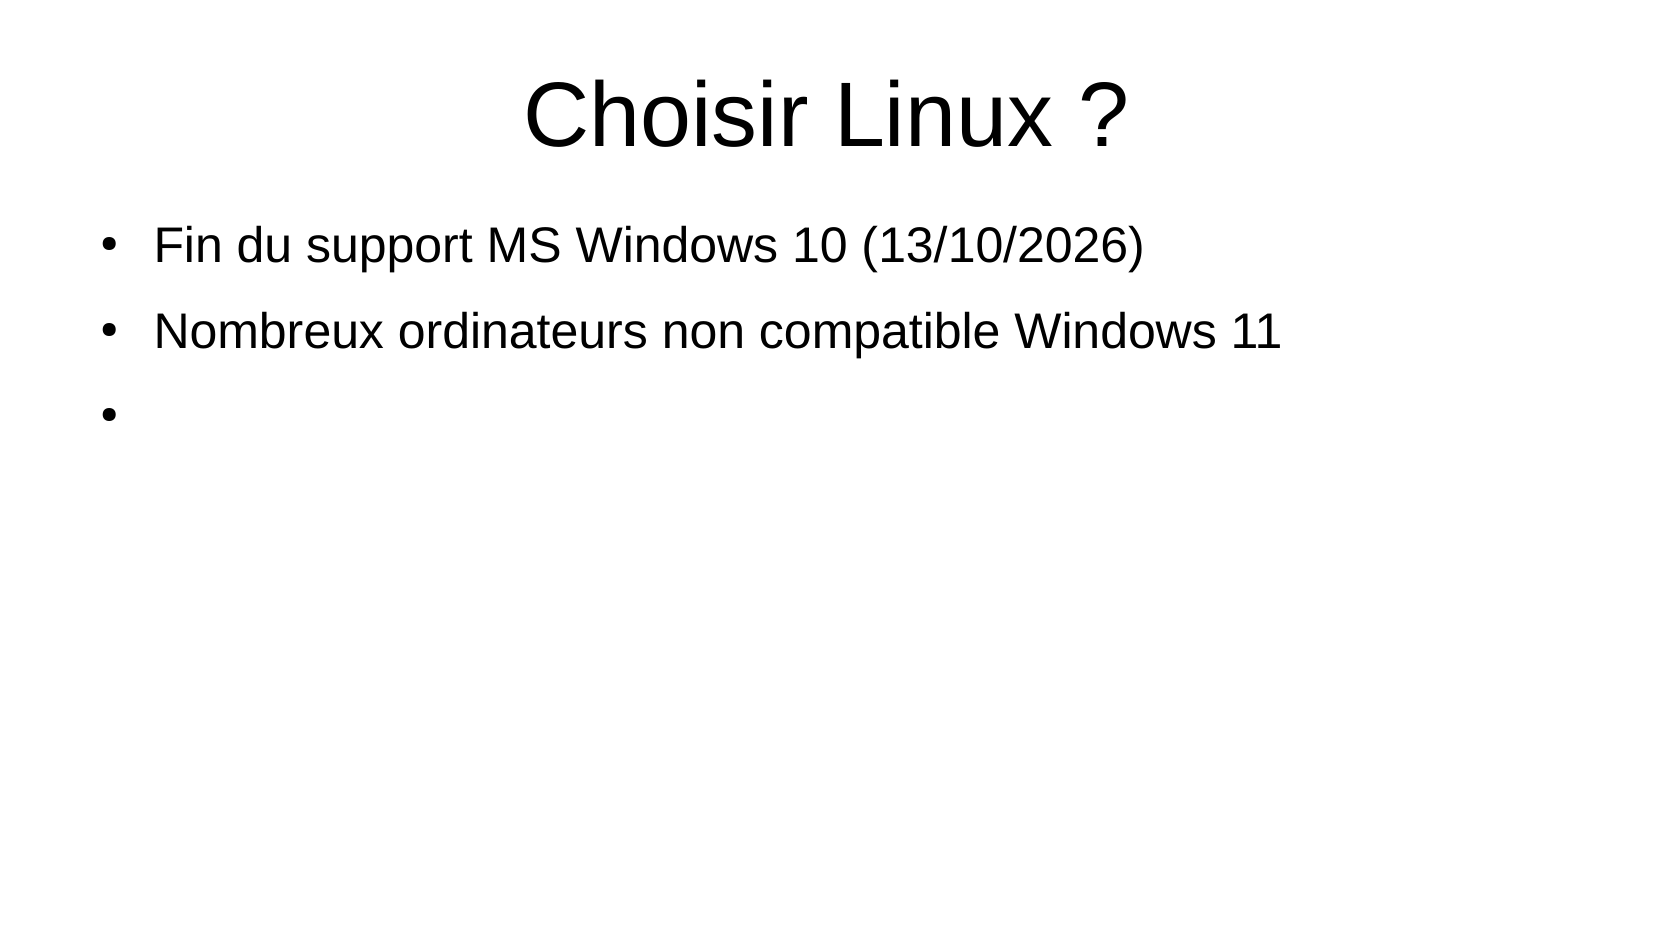

# Choisir Linux ?
Fin du support MS Windows 10 (13/10/2026)
Nombreux ordinateurs non compatible Windows 11